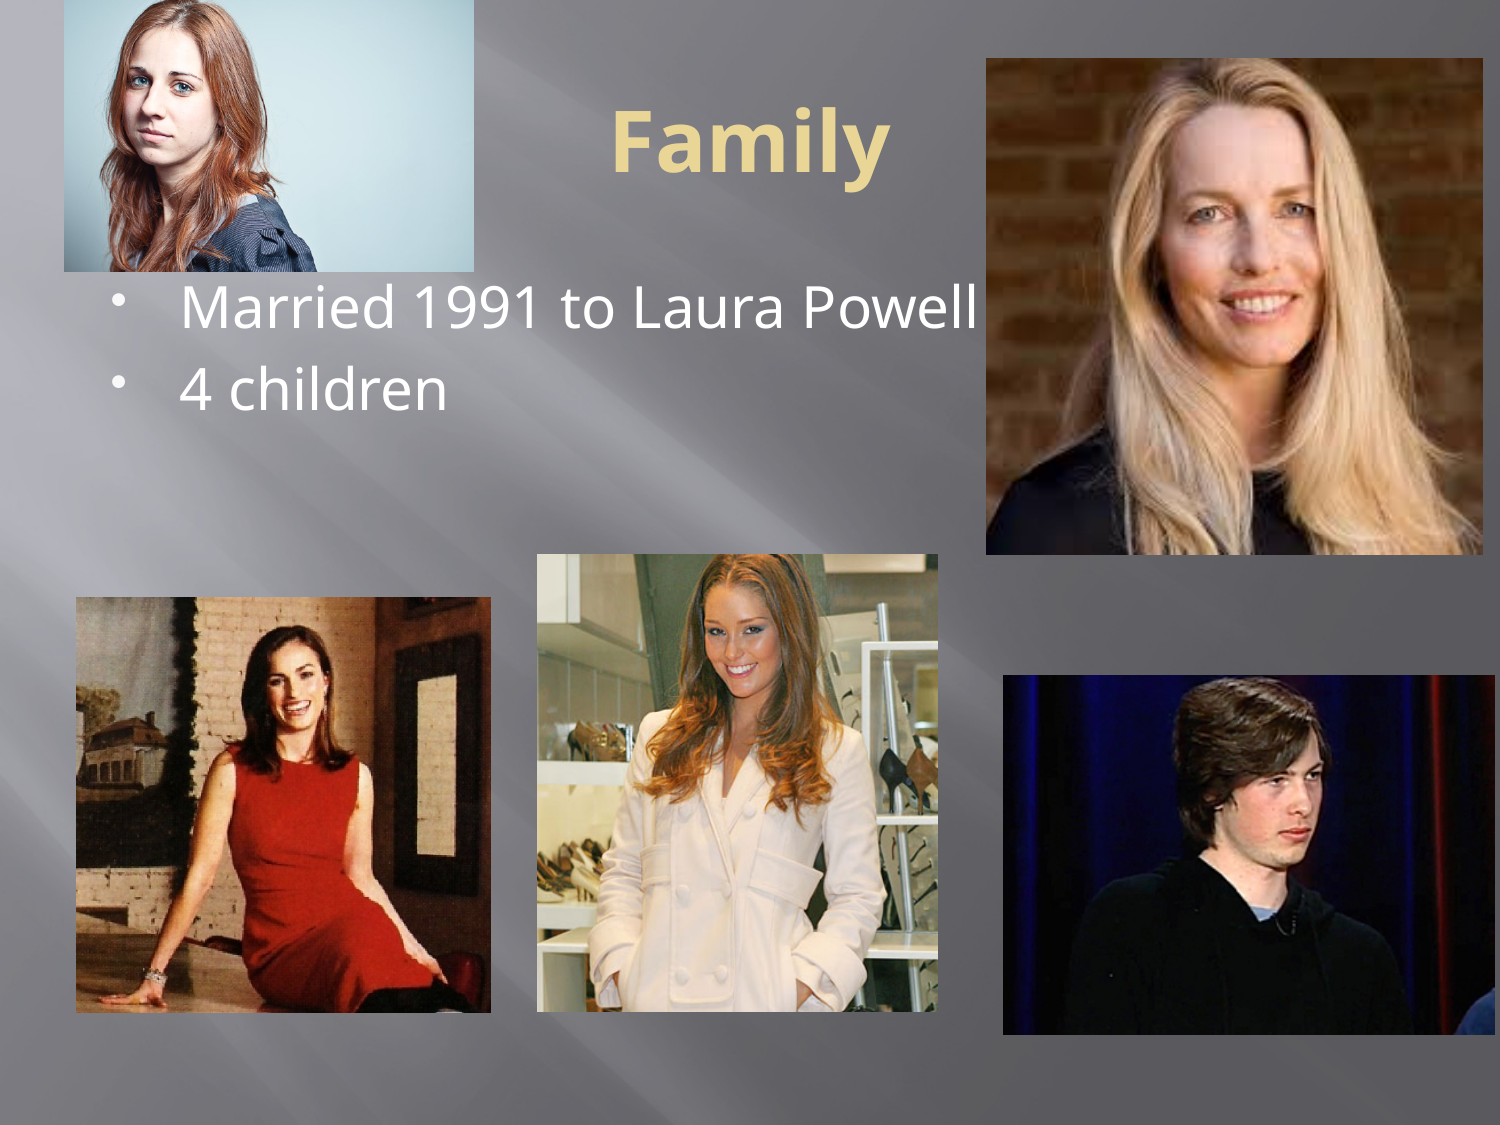

# Family
Married 1991 to Laura Powell
4 children